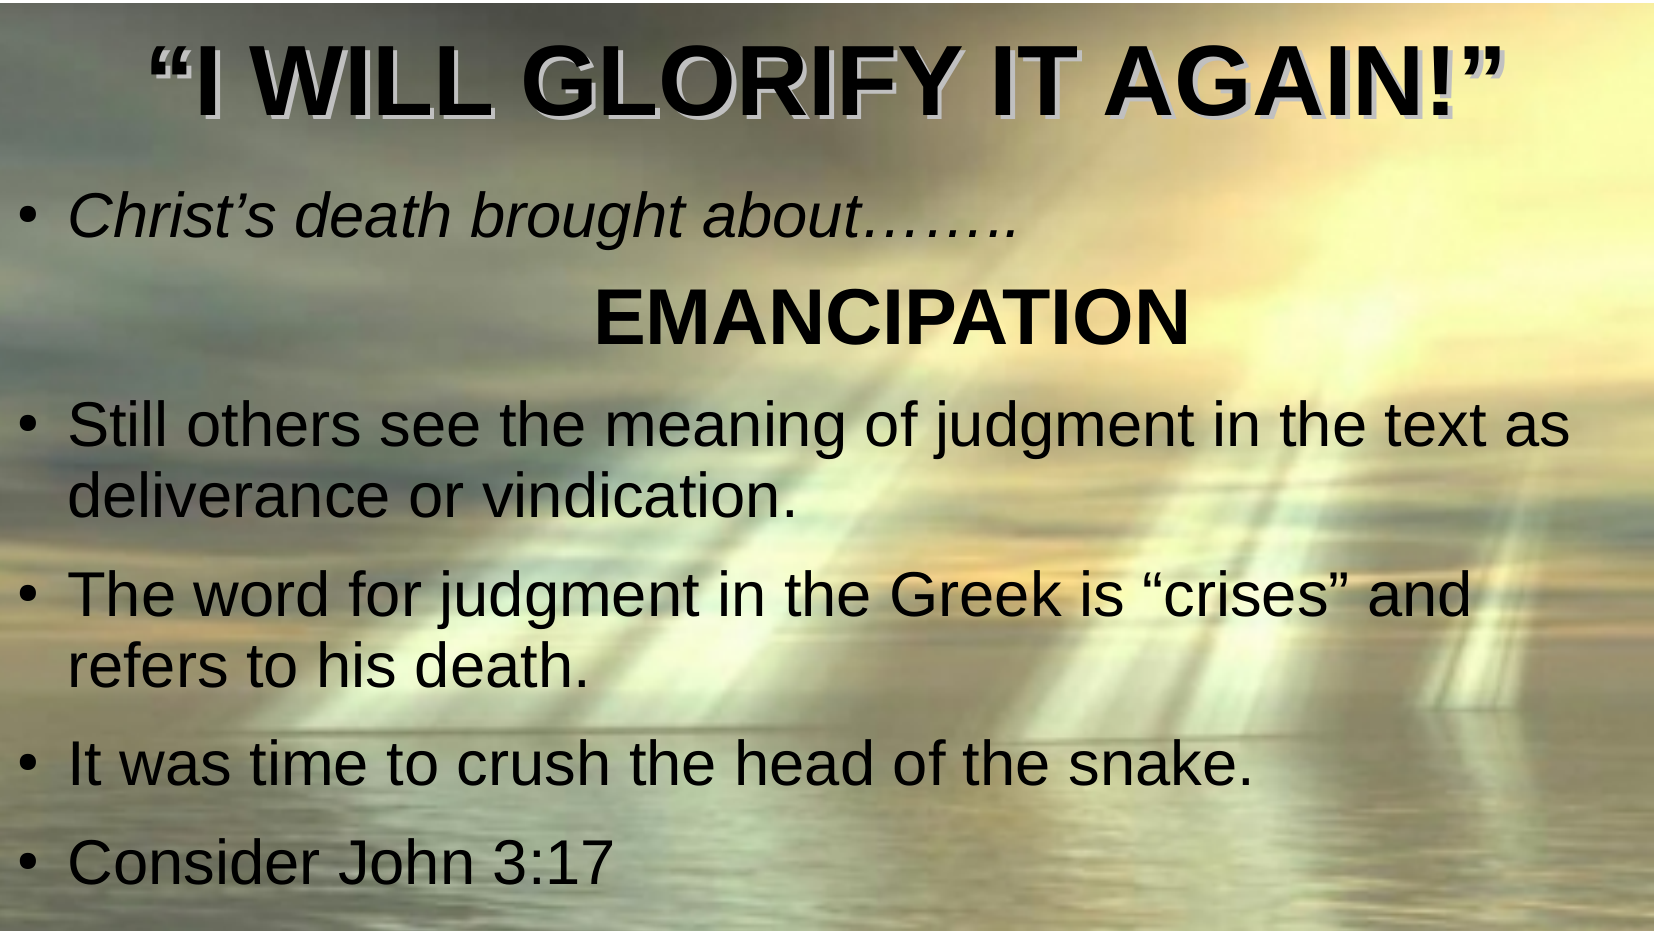

# “I WILL GLORIFY IT AGAIN!”
Christ’s death brought about……..
EMANCIPATION
Still others see the meaning of judgment in the text as deliverance or vindication.
The word for judgment in the Greek is “crises” and refers to his death.
It was time to crush the head of the snake.
Consider John 3:17